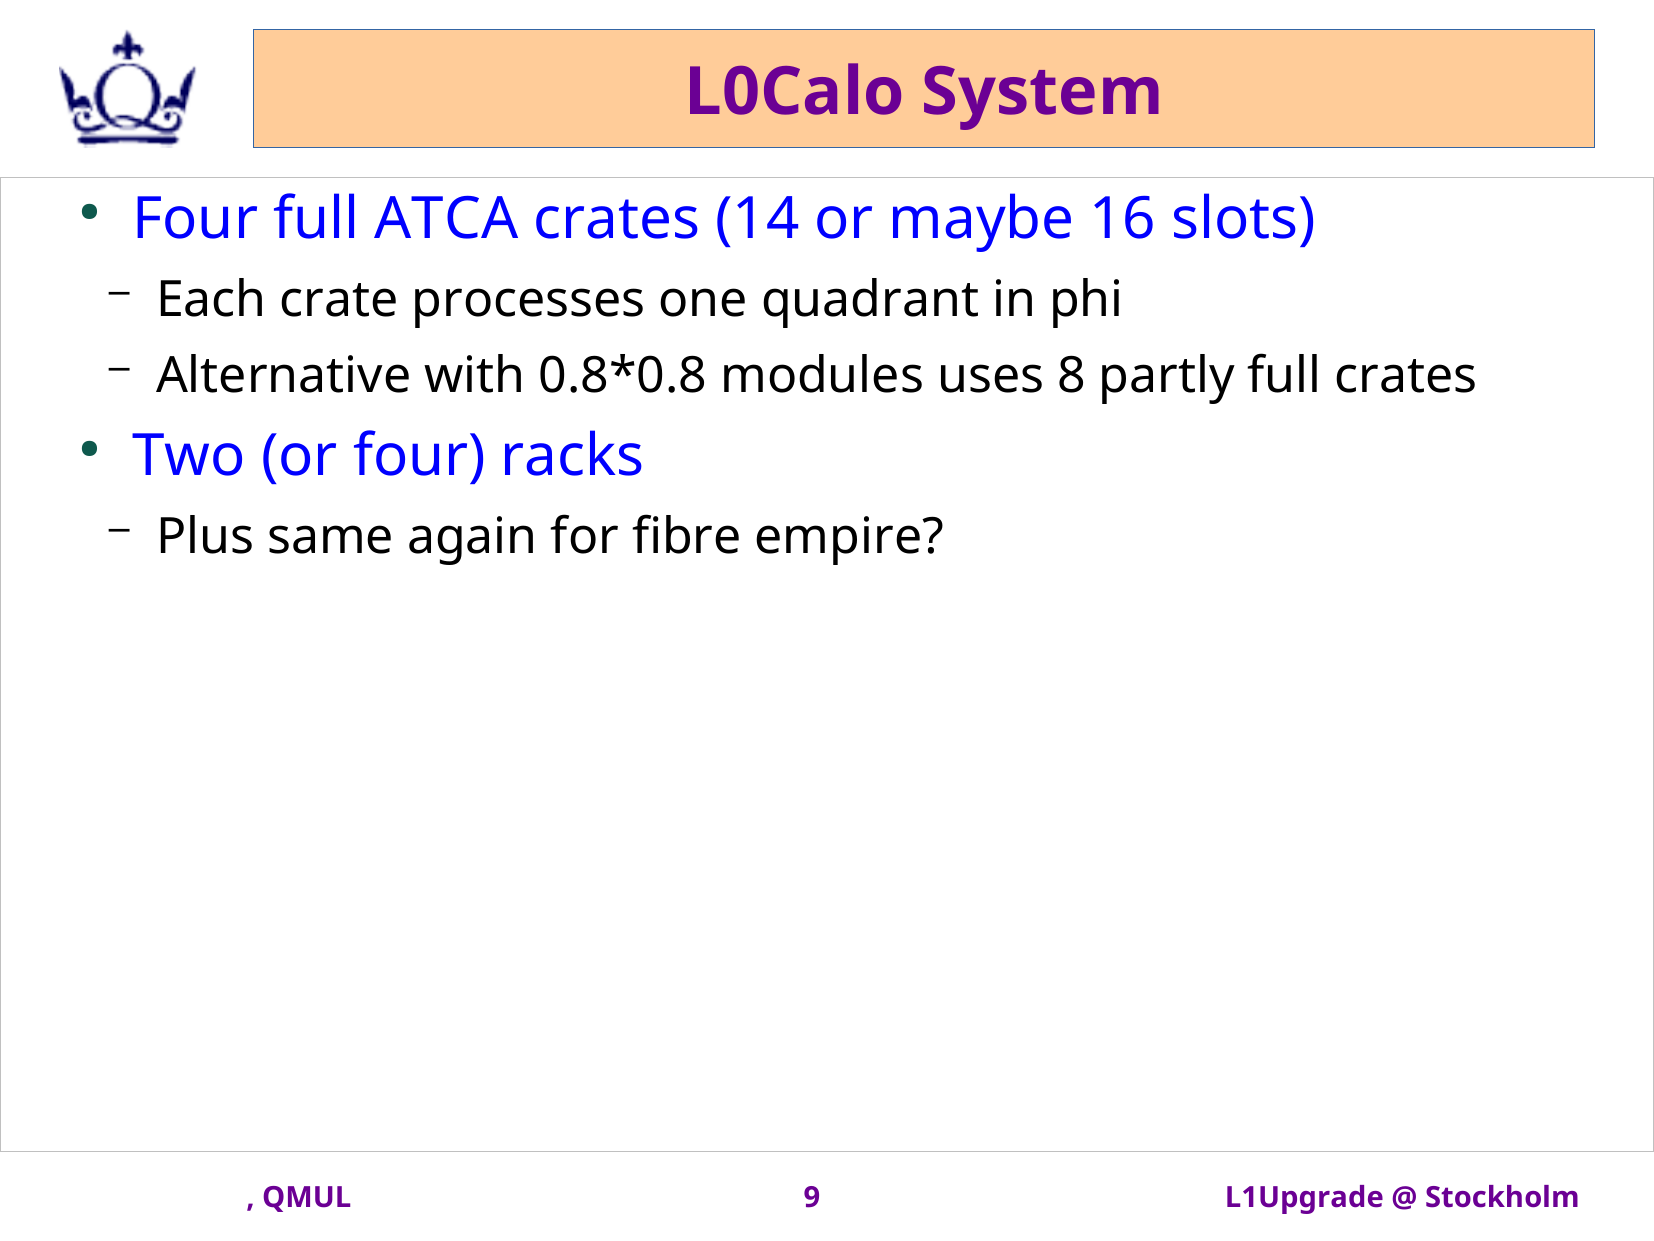

# L0Calo System
Four full ATCA crates (14 or maybe 16 slots)
Each crate processes one quadrant in phi
Alternative with 0.8*0.8 modules uses 8 partly full crates
Two (or four) racks
Plus same again for fibre empire?